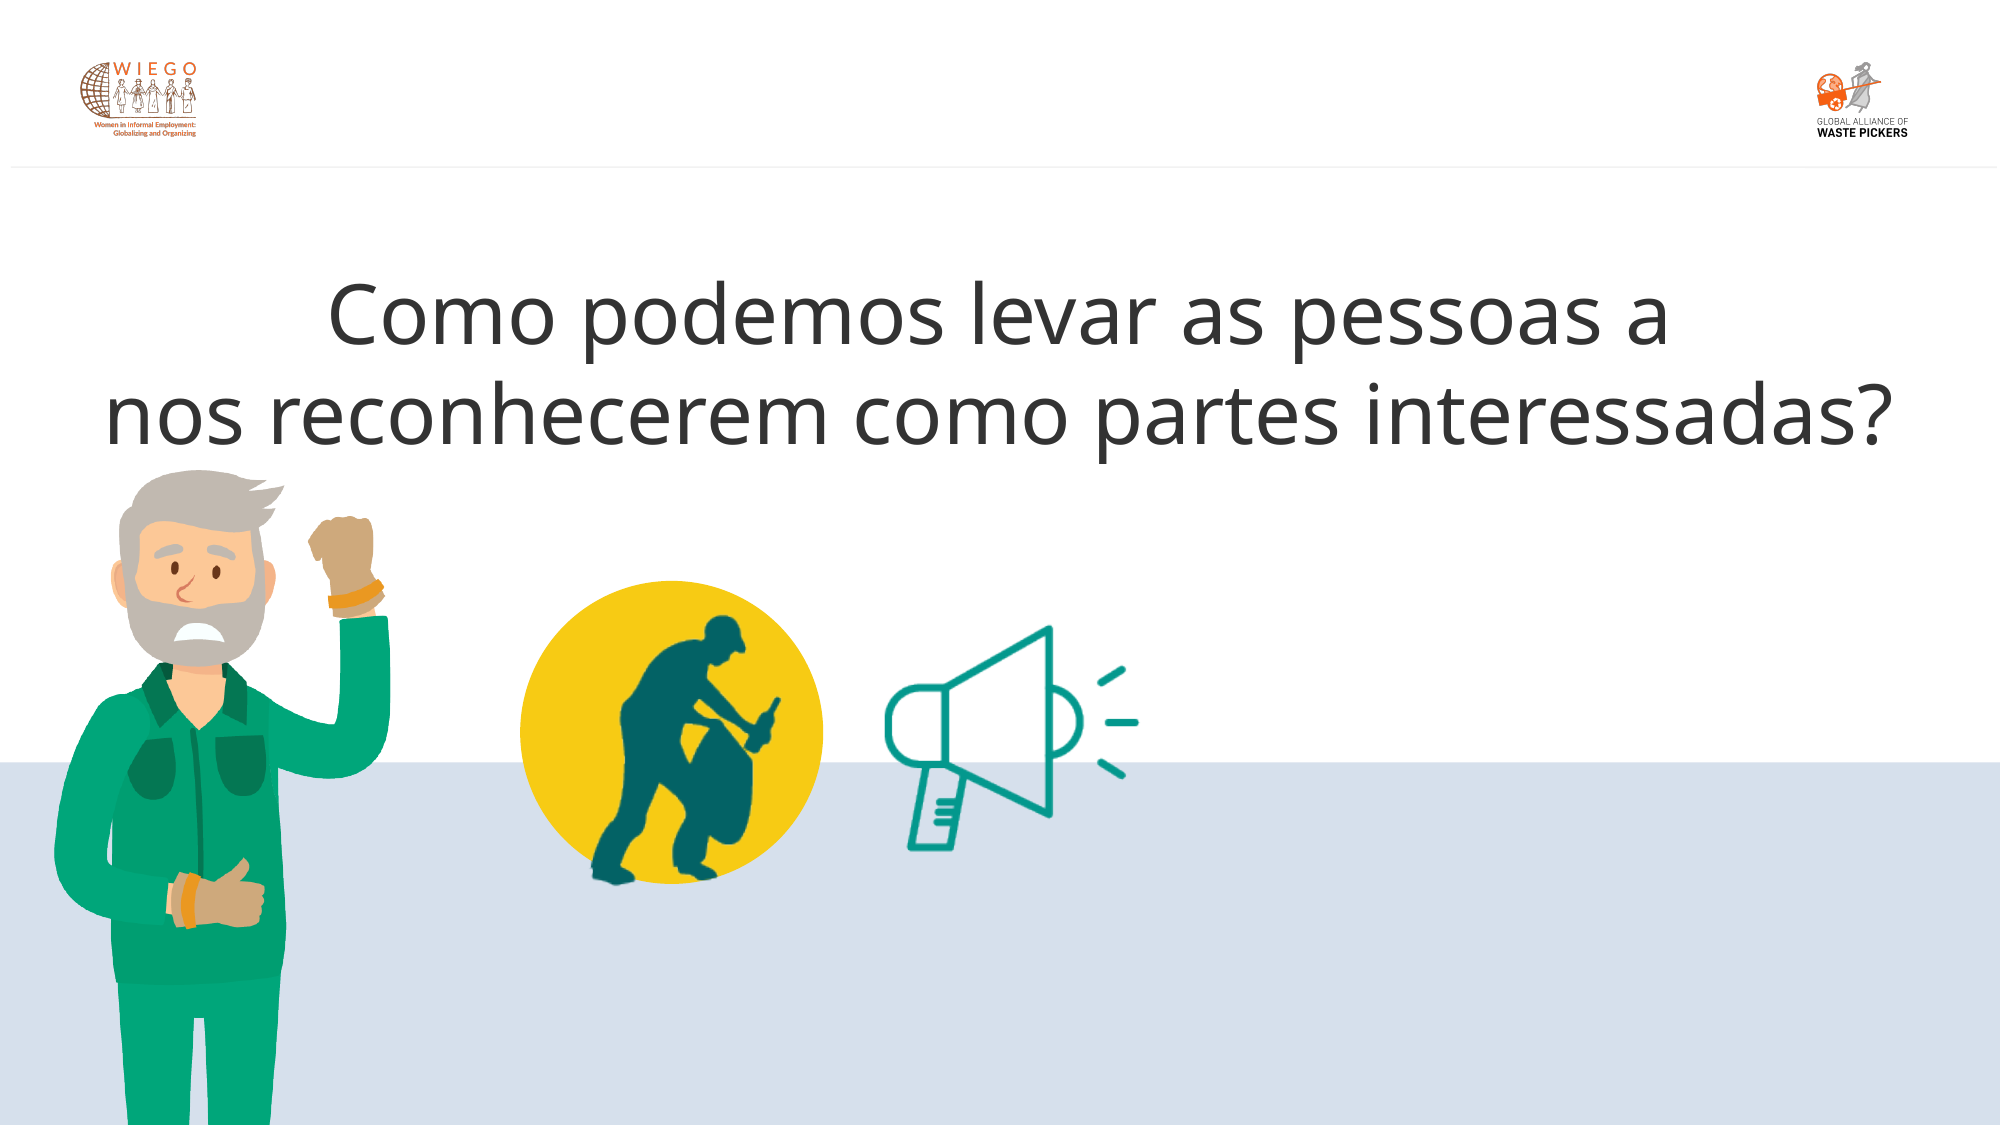

Como podemos levar as pessoas a
nos reconhecerem como partes interessadas?